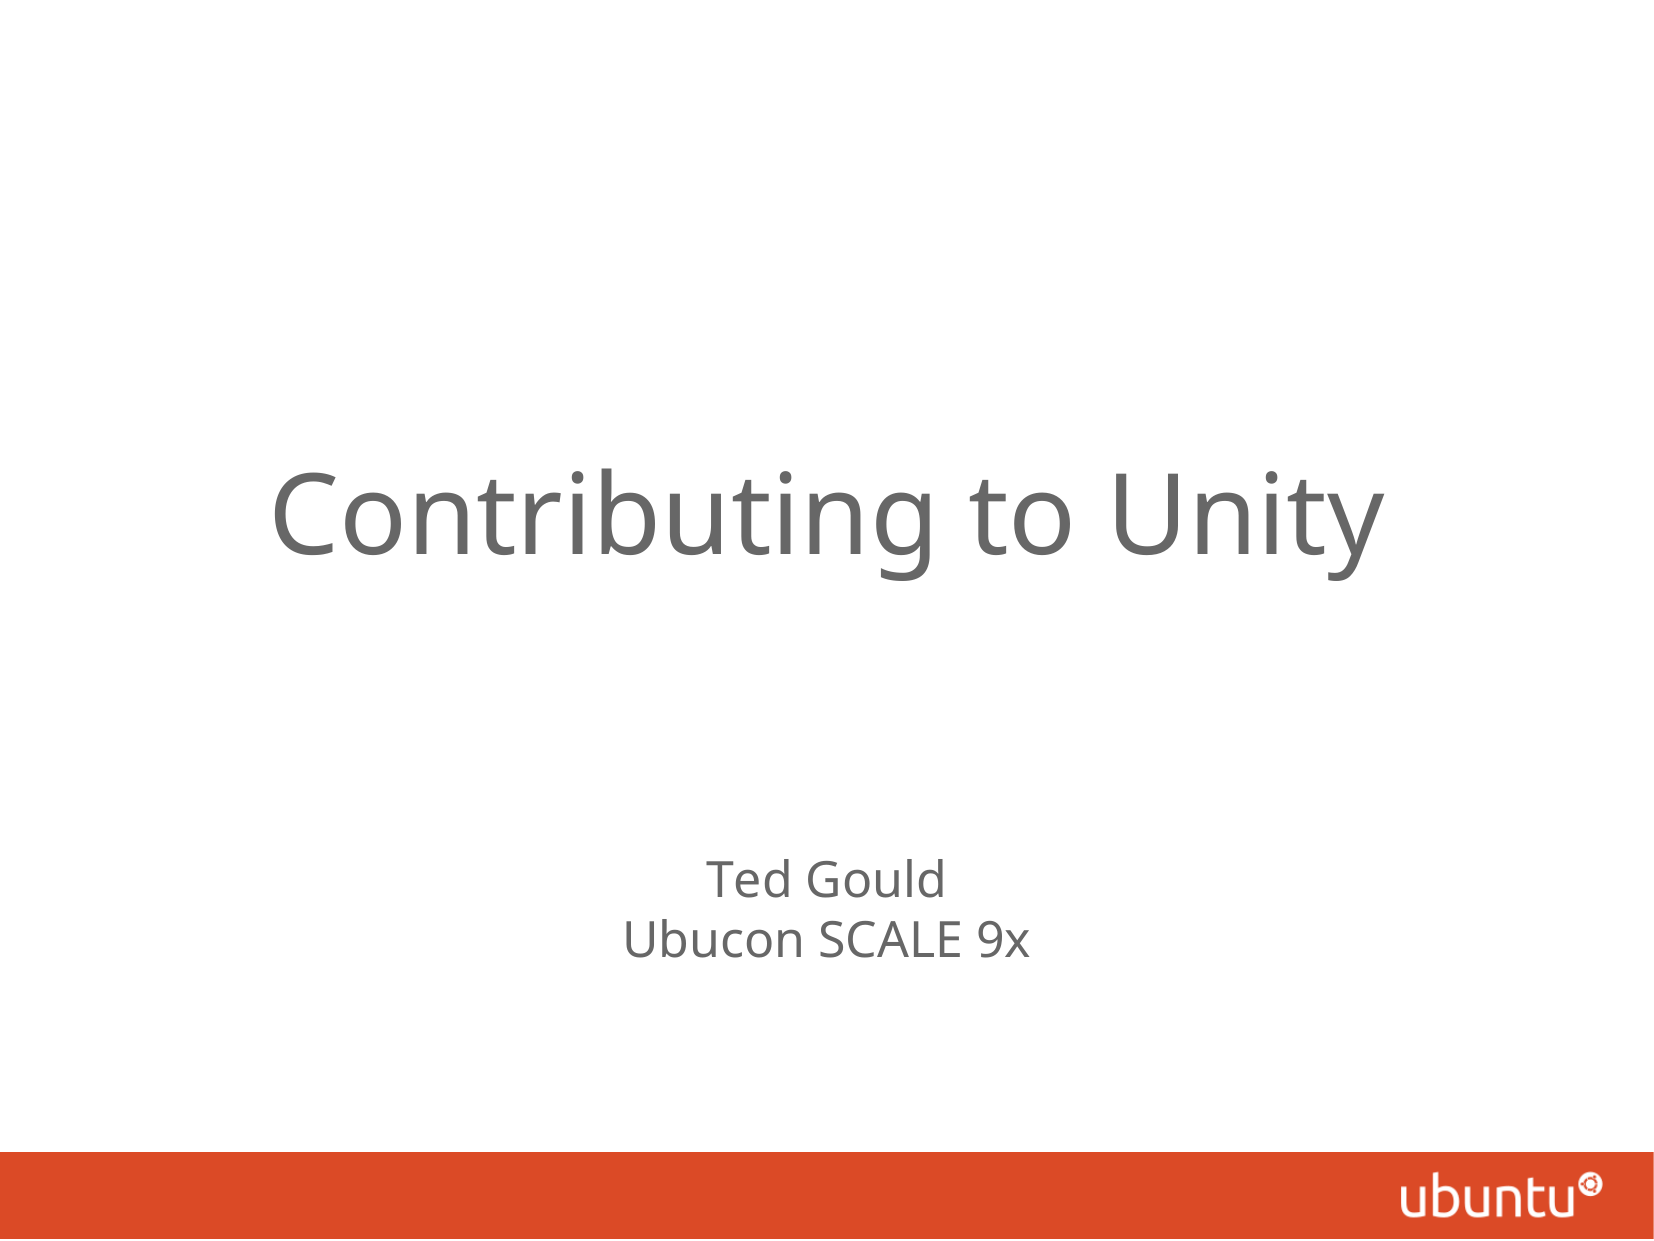

# Contributing to Unity
Ted Gould
Ubucon SCALE 9x